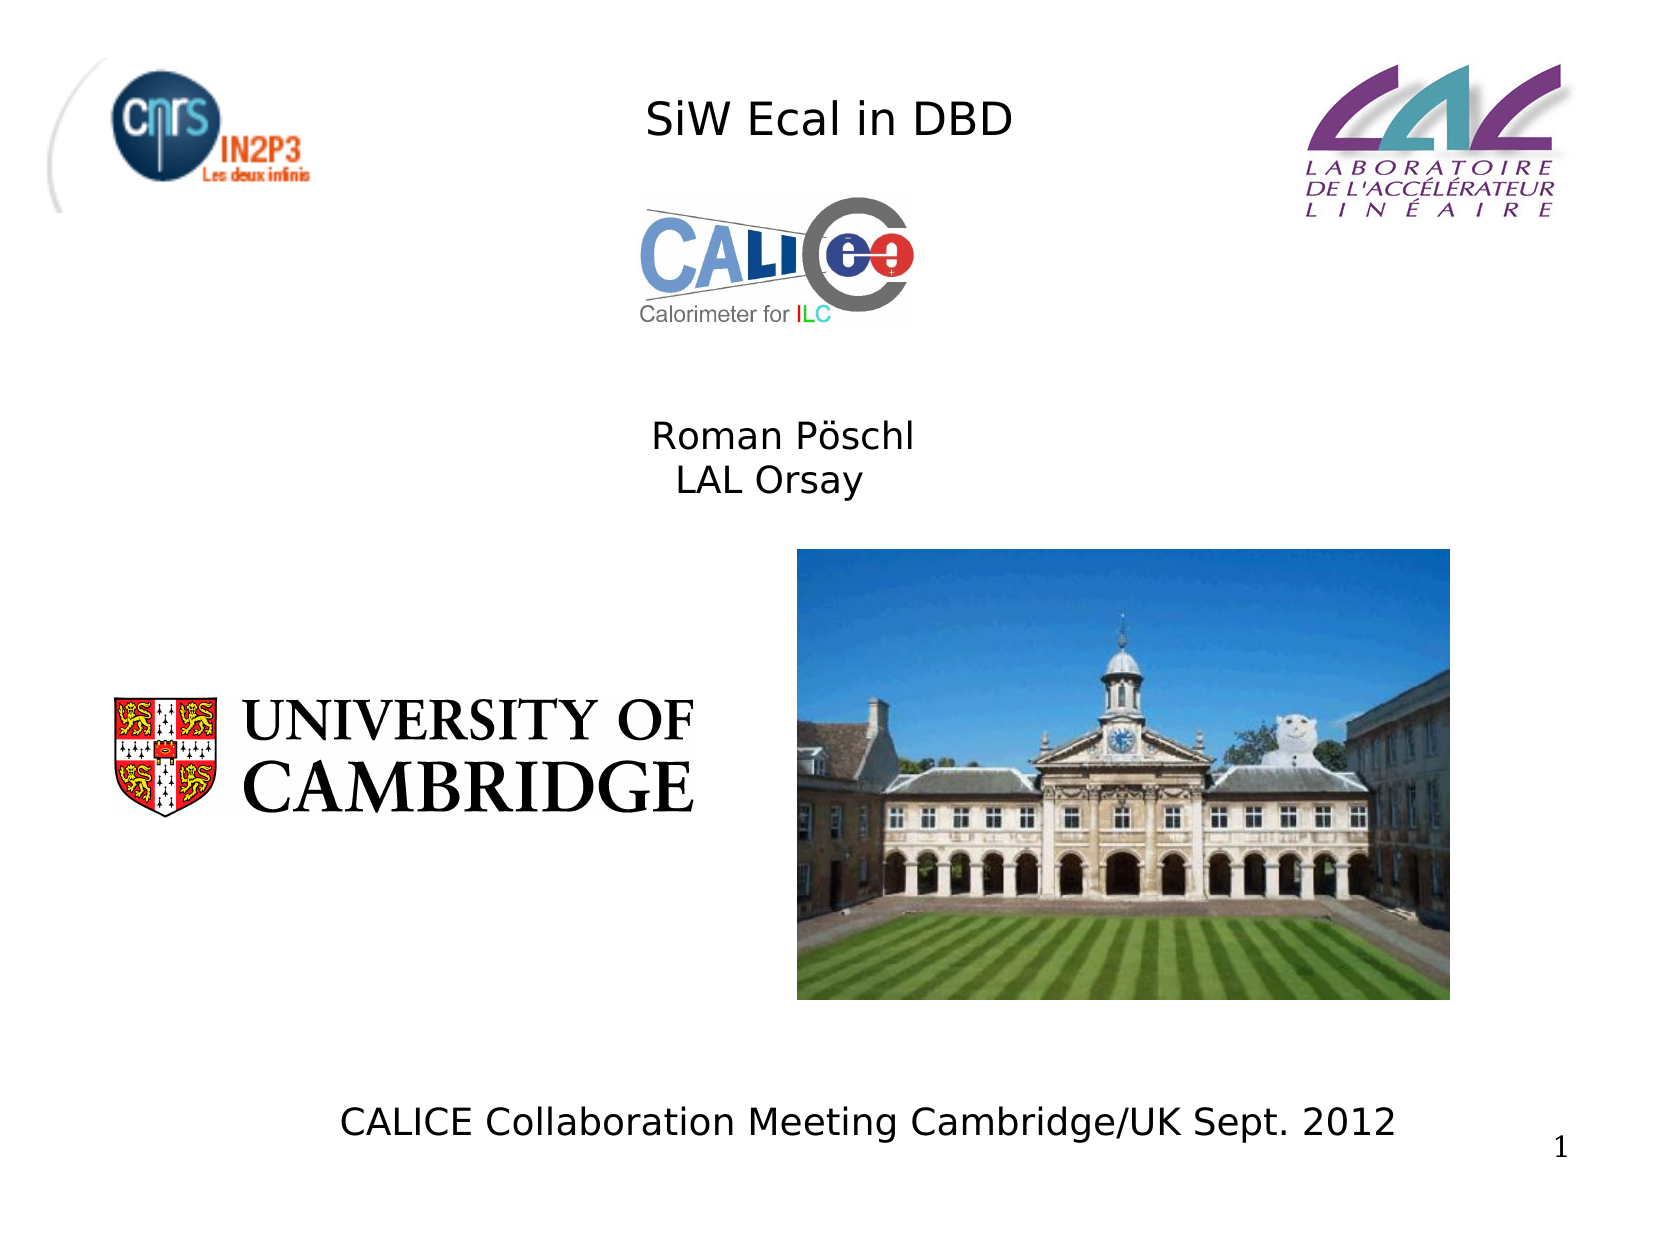

SiW Ecal in DBD
 Roman Pöschl
 LAL Orsay
CALICE Collaboration Meeting Cambridge/UK Sept. 2012
1